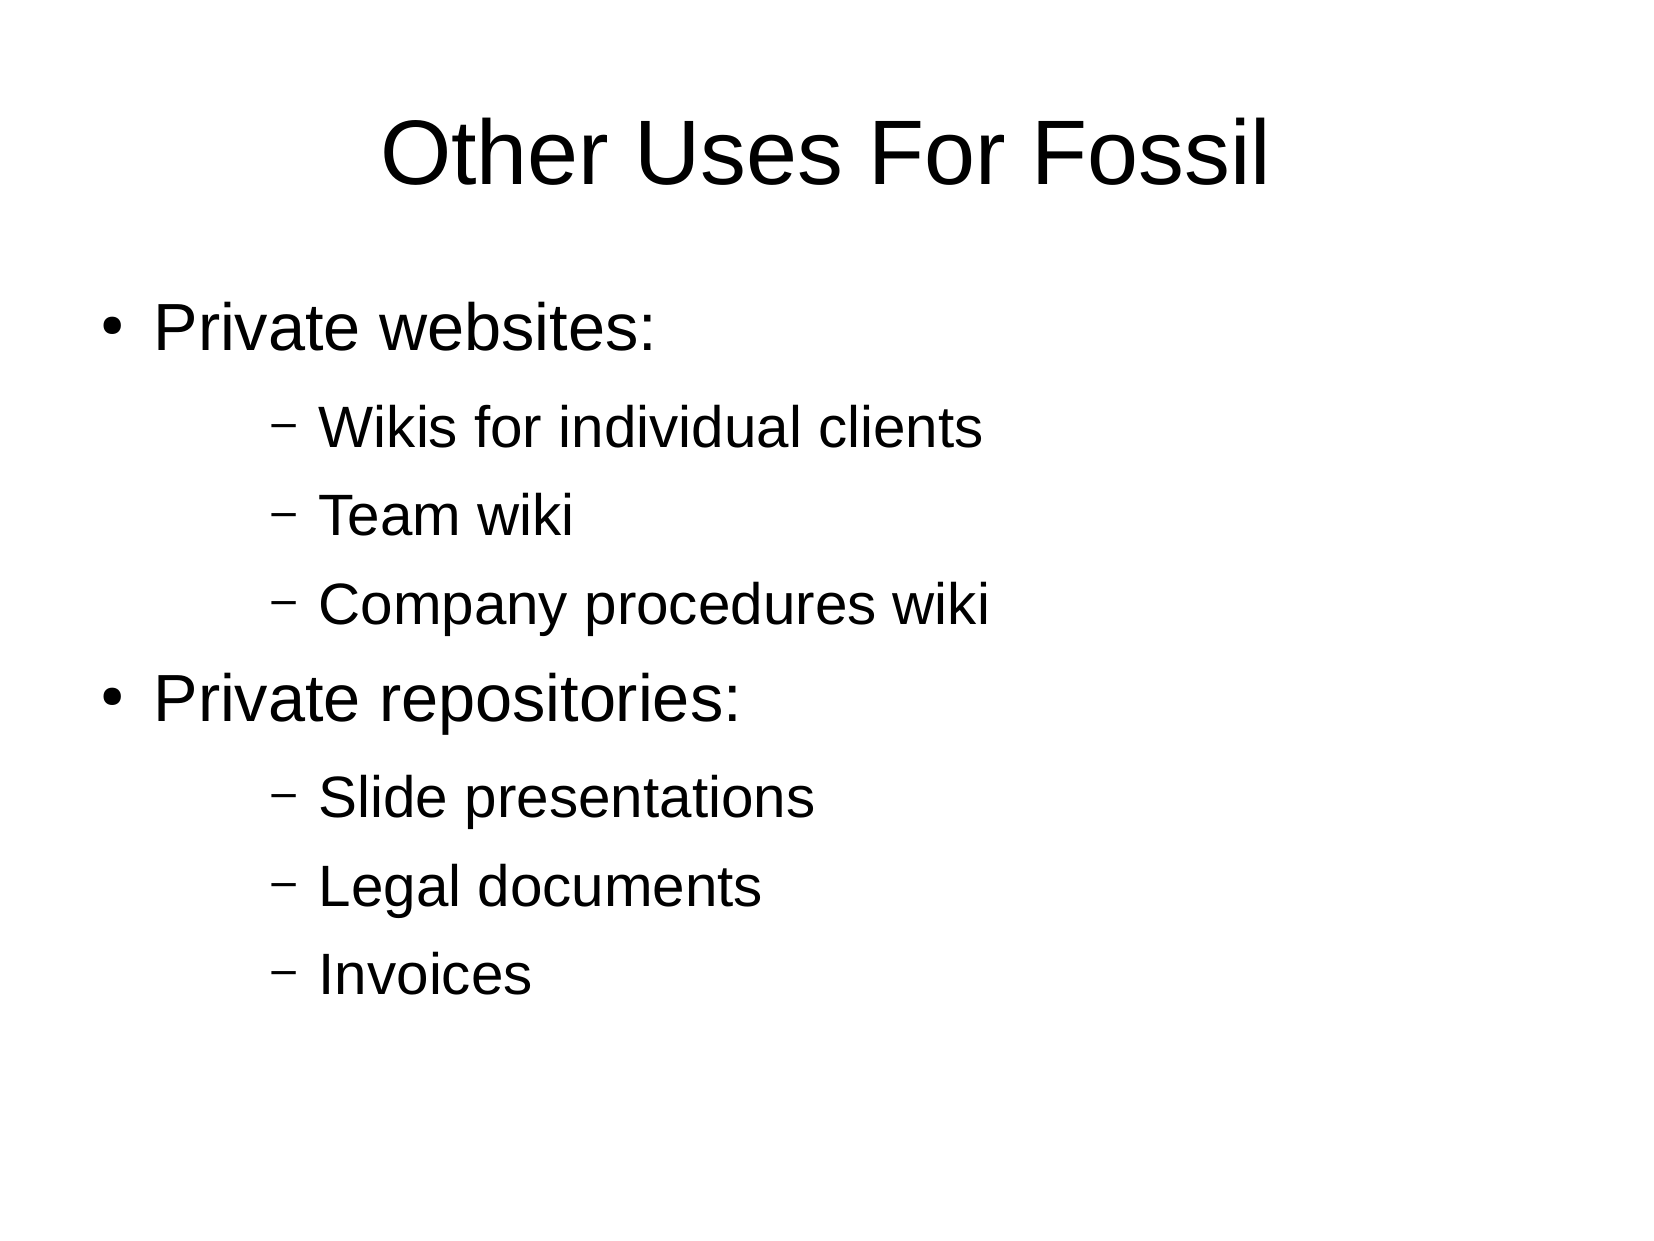

# Other Uses For Fossil
Private websites:
Wikis for individual clients
Team wiki
Company procedures wiki
Private repositories:
Slide presentations
Legal documents
Invoices